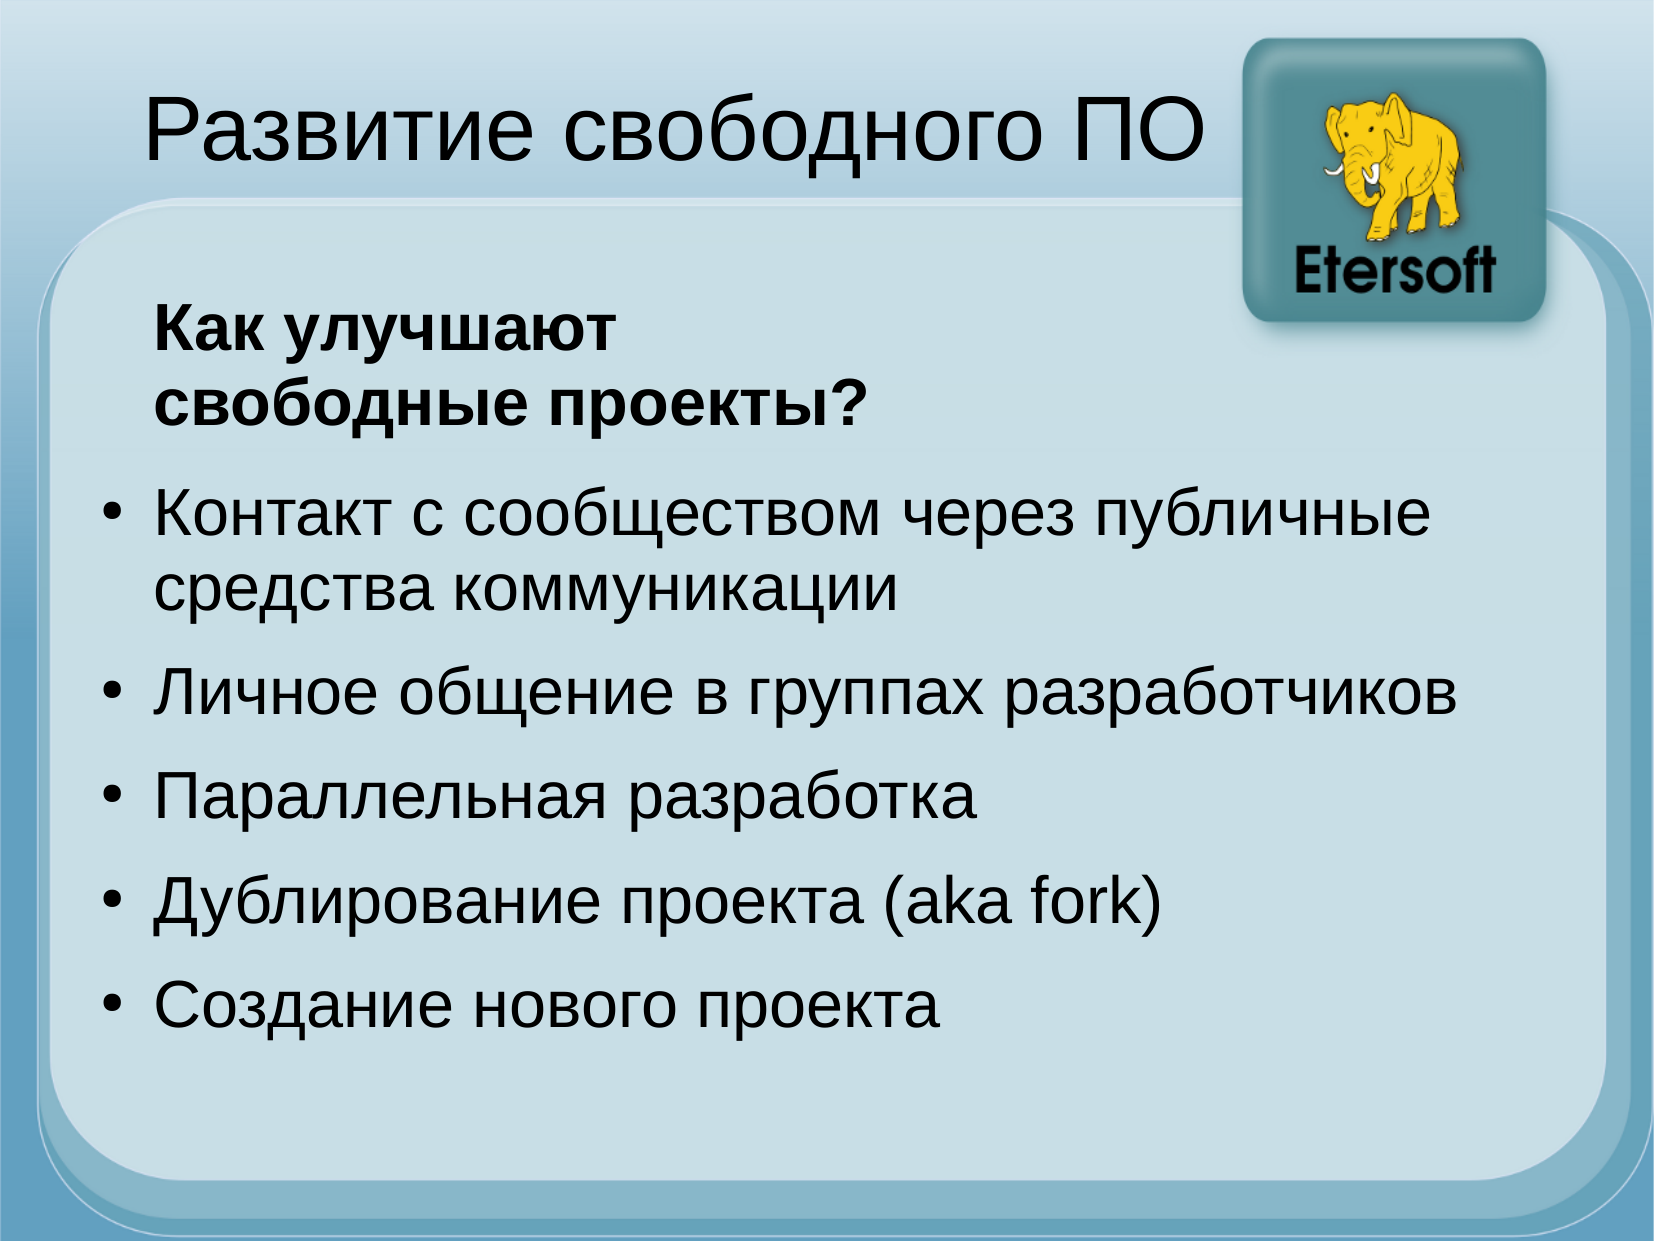

# Развитие свободного ПО
Как улучшают
свободные проекты?
Контакт с сообществом через публичные средства коммуникации
Личное общение в группах разработчиков
Параллельная разработка
Дублирование проекта (aka fork)
Создание нового проекта